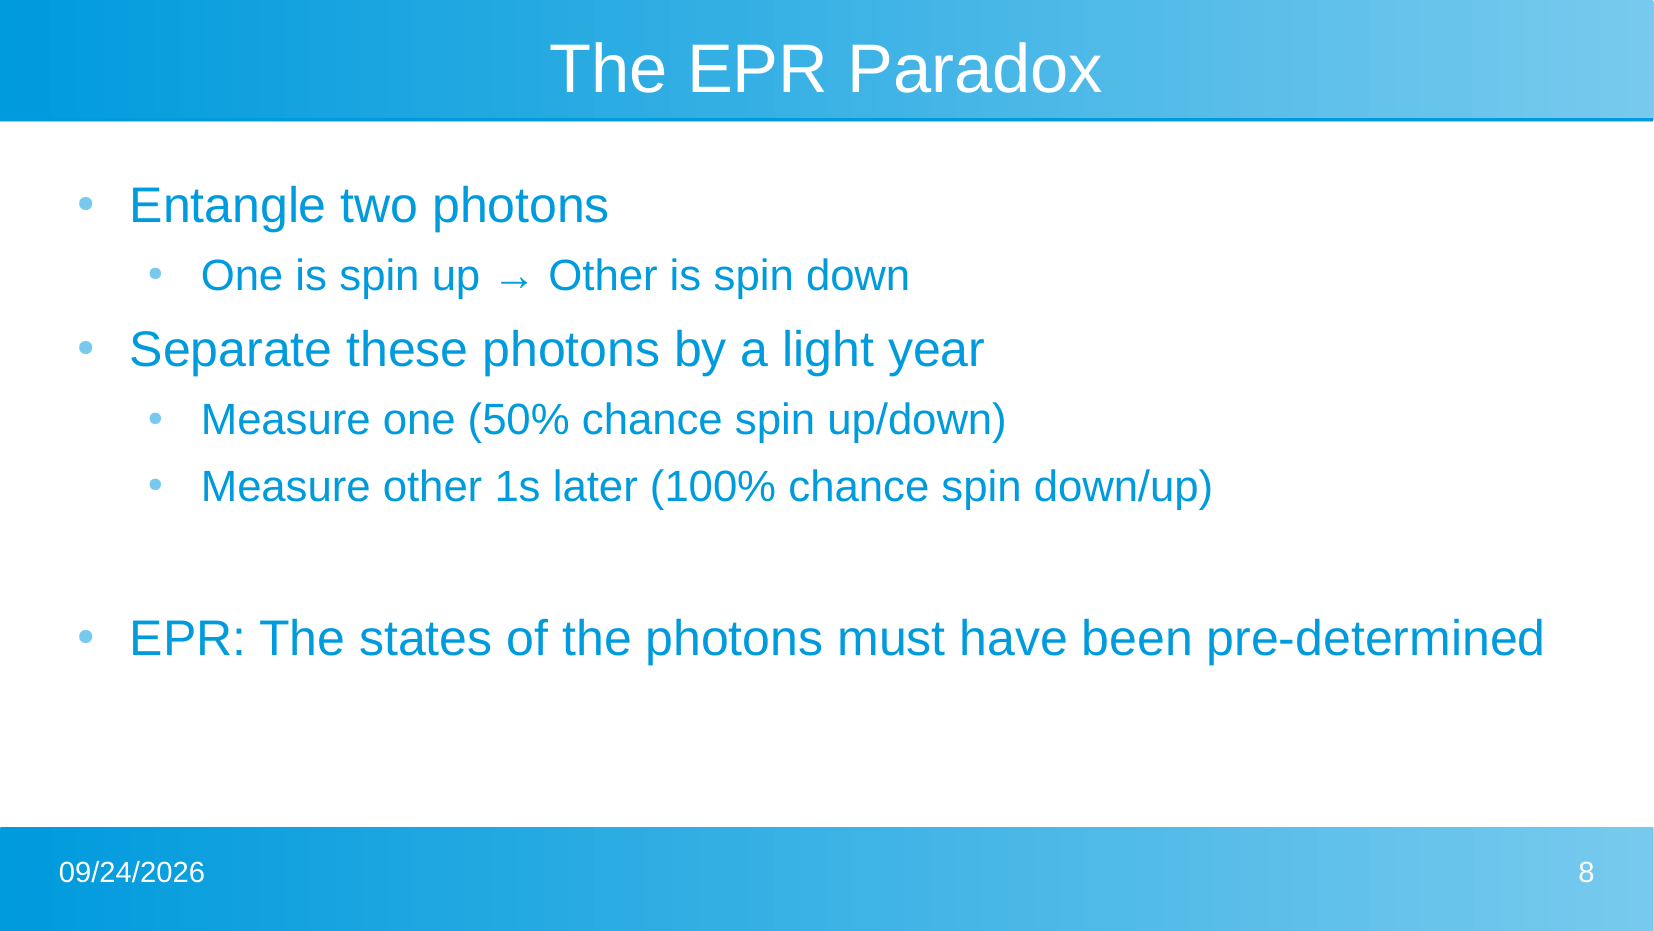

# The EPR Paradox
Entangle two photons
One is spin up → Other is spin down
Separate these photons by a light year
Measure one (50% chance spin up/down)
Measure other 1s later (100% chance spin down/up)
EPR: The states of the photons must have been pre-determined
8